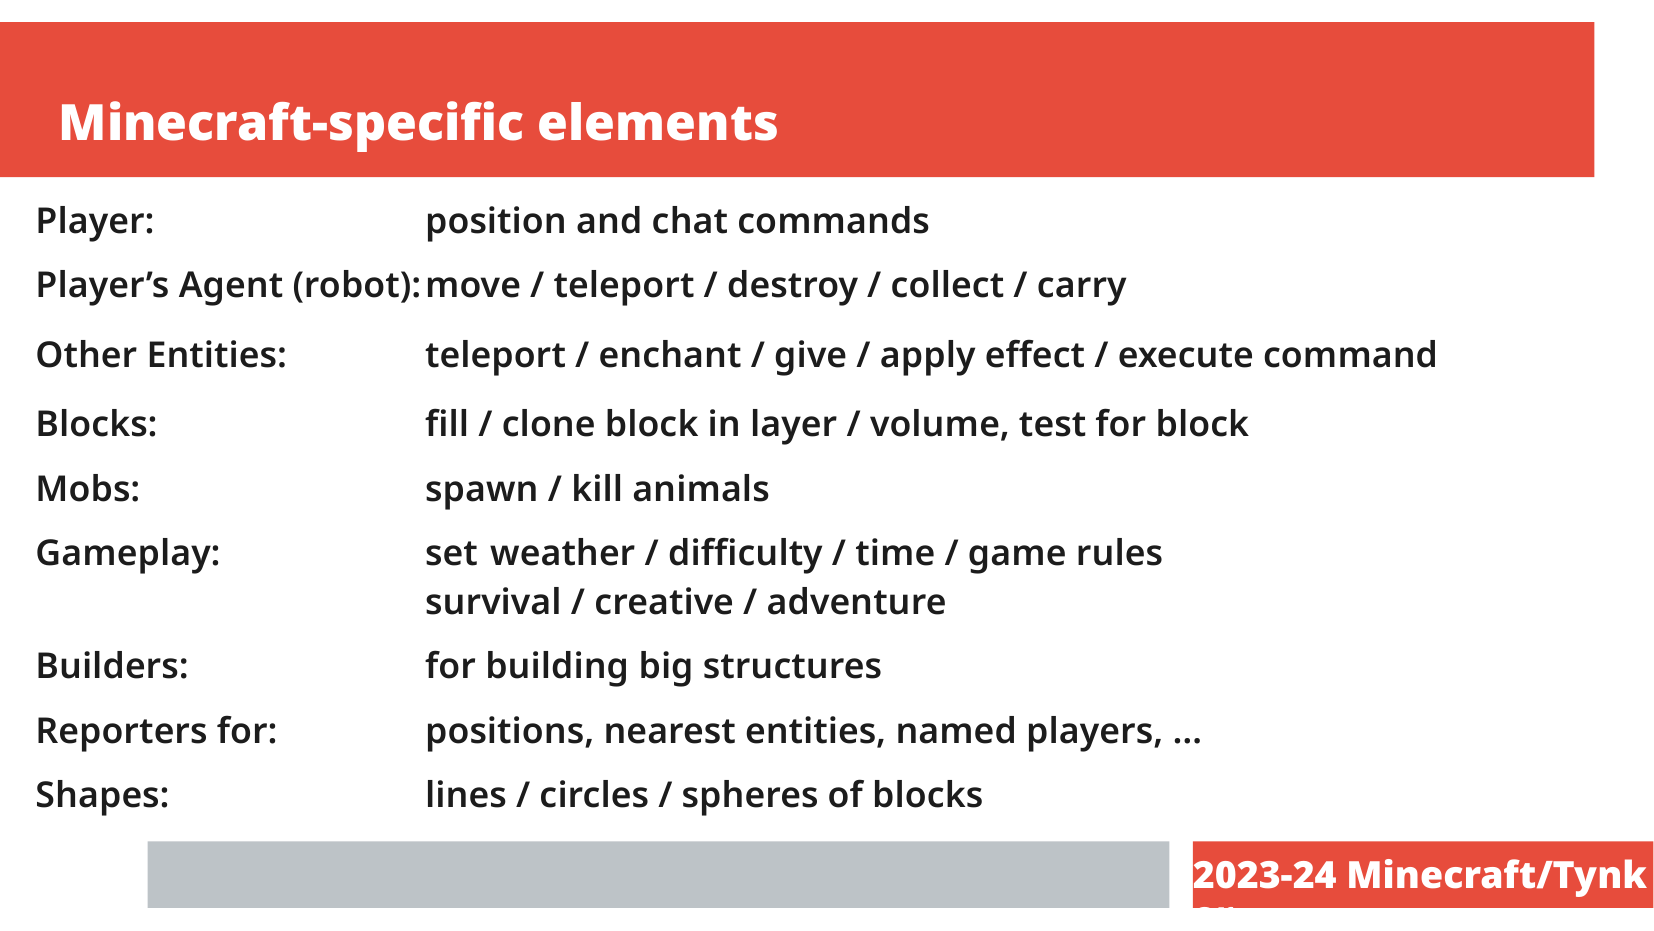

# Minecraft-specific elements
Player:			 	 	position and chat commands
Player’s Agent (robot):	move / teleport / destroy / collect / carry
Other Entities:		 	teleport / enchant / give / apply effect / execute command
Blocks:		 	 	 	fill / clone block in layer / volume, test for block
Mobs:			 	 	spawn / kill animals
Gameplay:	 	 	 	set 	weather / difficulty / time / game rules
					 	survival / creative / adventure
Builders:		 		for building big structures
Reporters for:	 	 	positions, nearest entities, named players, …
Shapes:		 	 	lines / circles / spheres of blocks
2023-24 Minecraft/Tynker